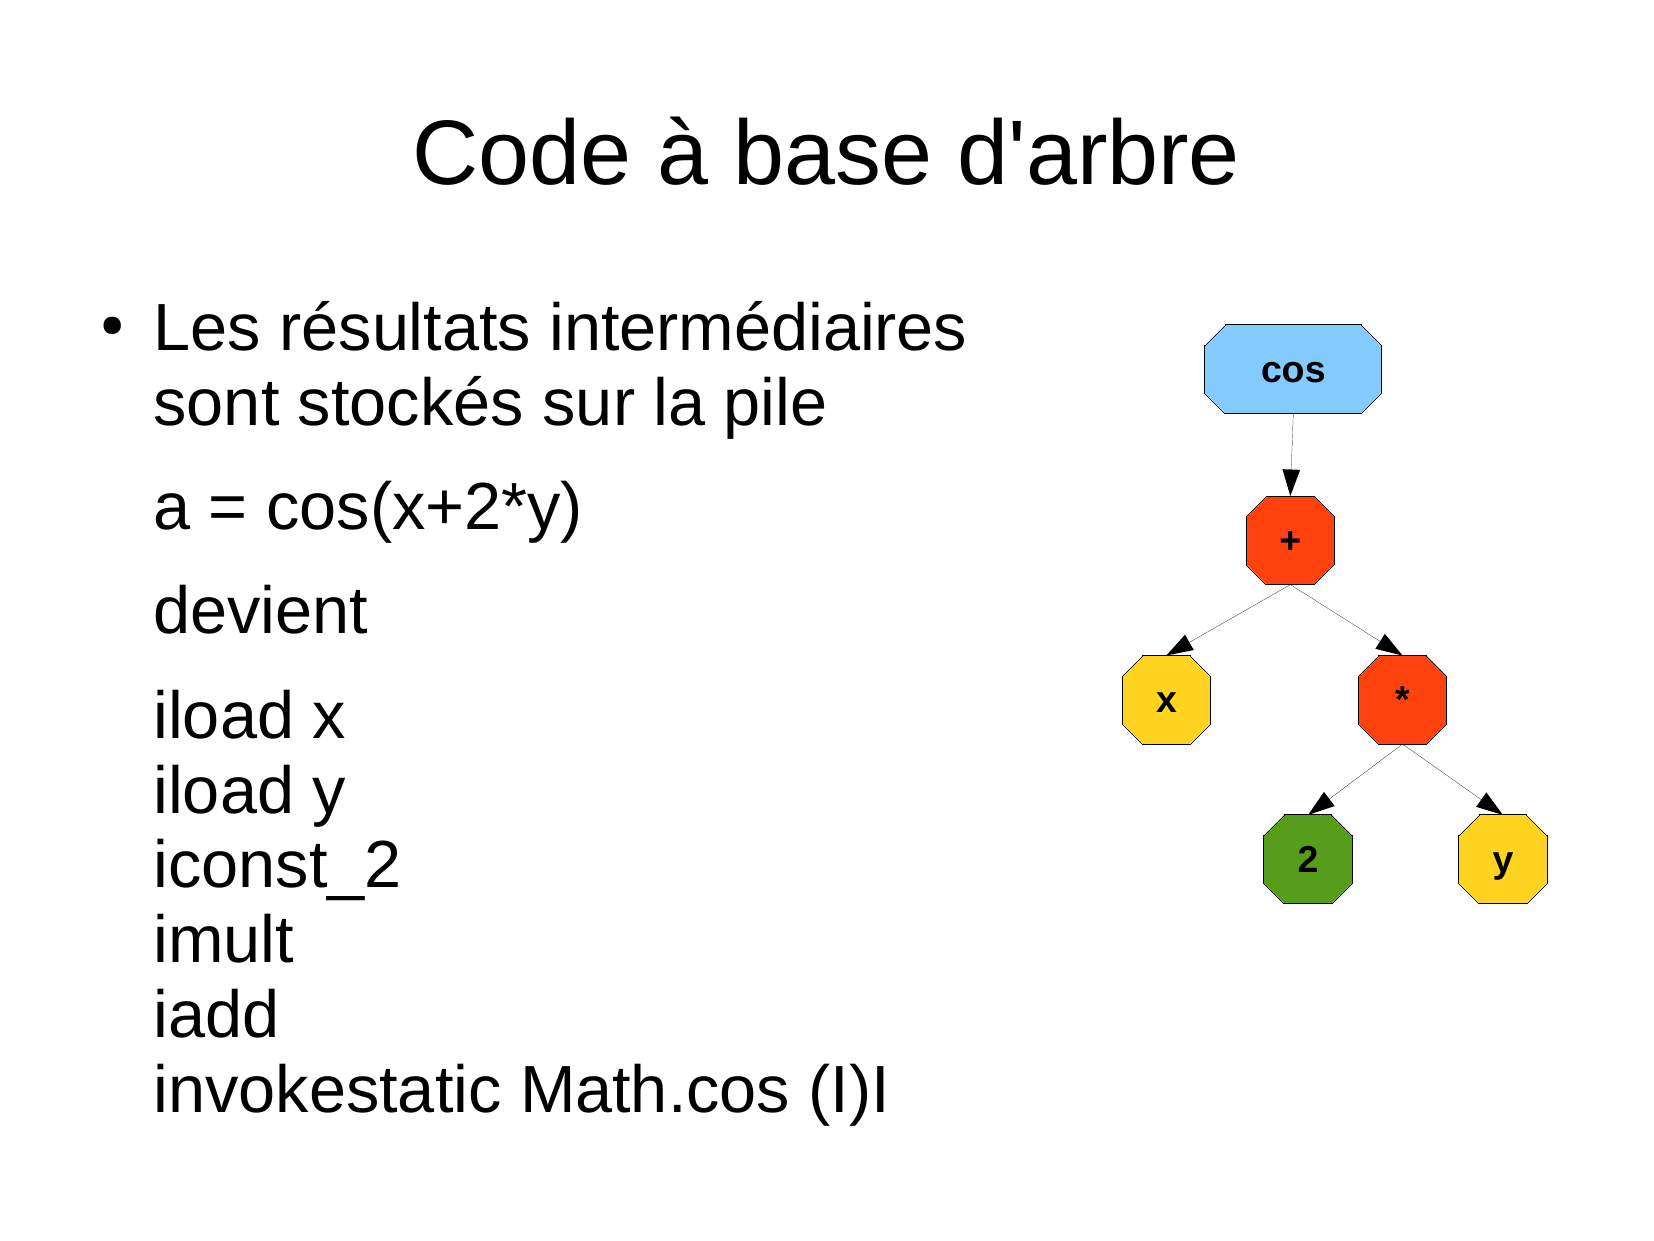

# Code à base d'arbre
Les résultats intermédiaires
sont stockés sur la pile
a = cos(x+2*y)
devient
iload x
iload y
iconst_2
imult
iadd
invokestatic Math.cos (I)I
cos
+
x
*
2
y